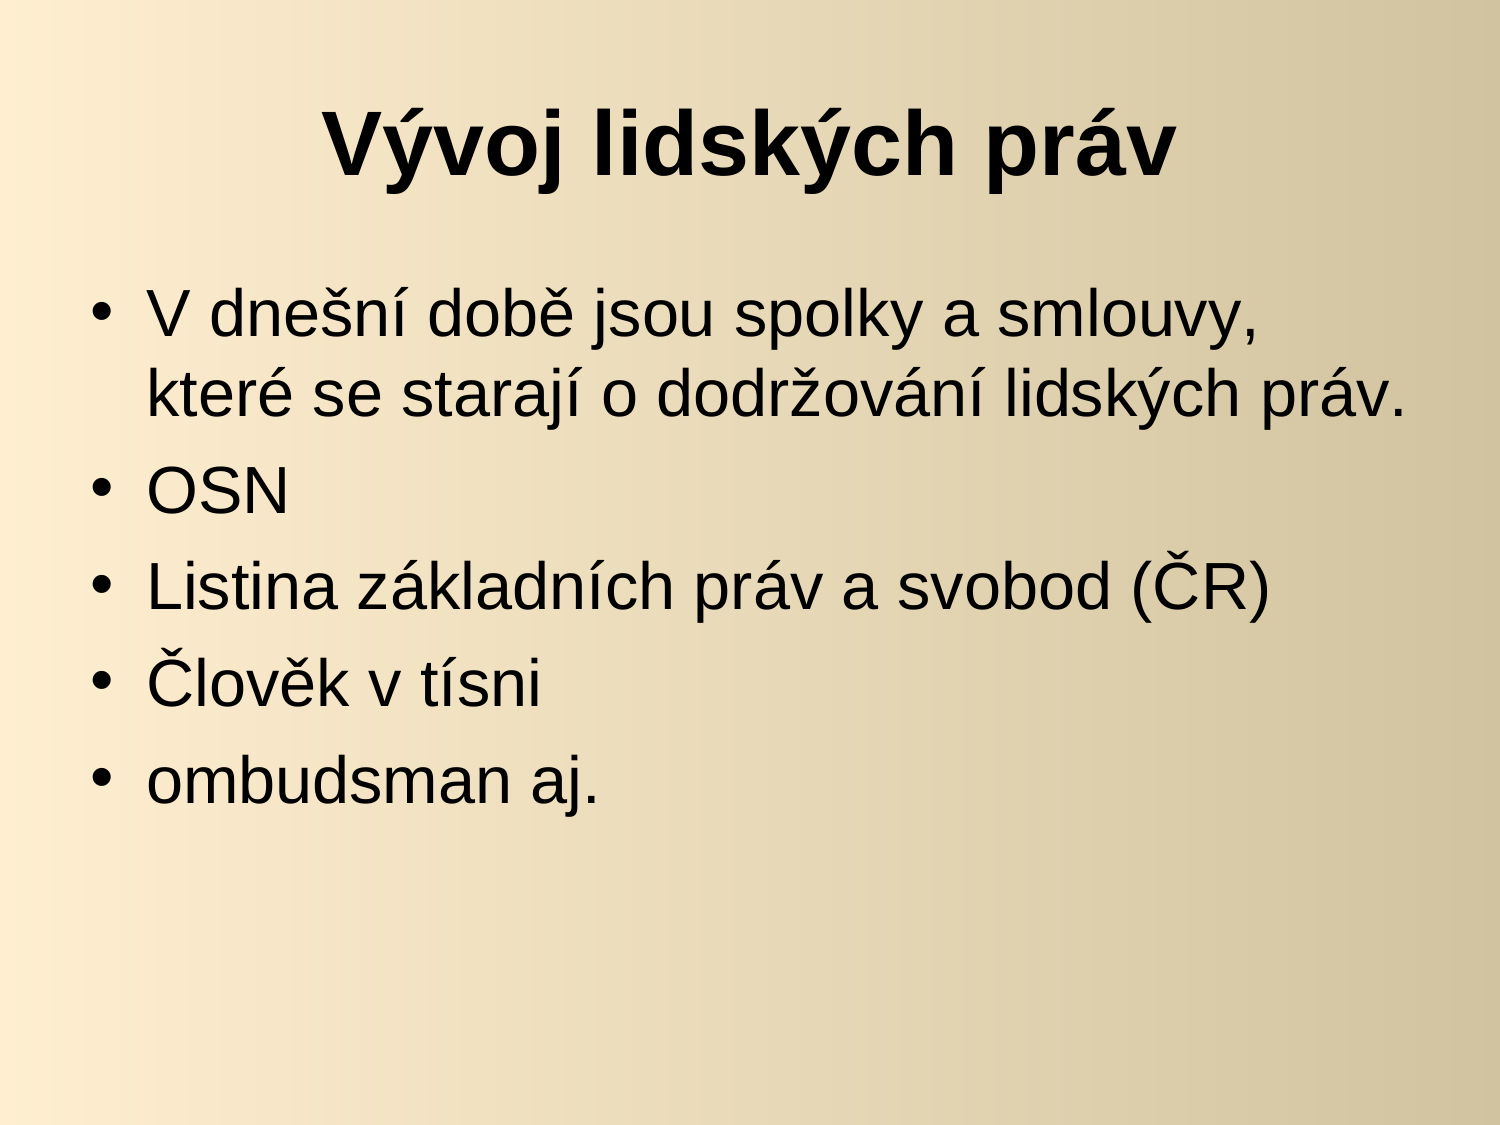

# Vývoj lidských práv
V dnešní době jsou spolky a smlouvy, které se starají o dodržování lidských práv.
OSN
Listina základních práv a svobod (ČR)
Člověk v tísni
ombudsman aj.